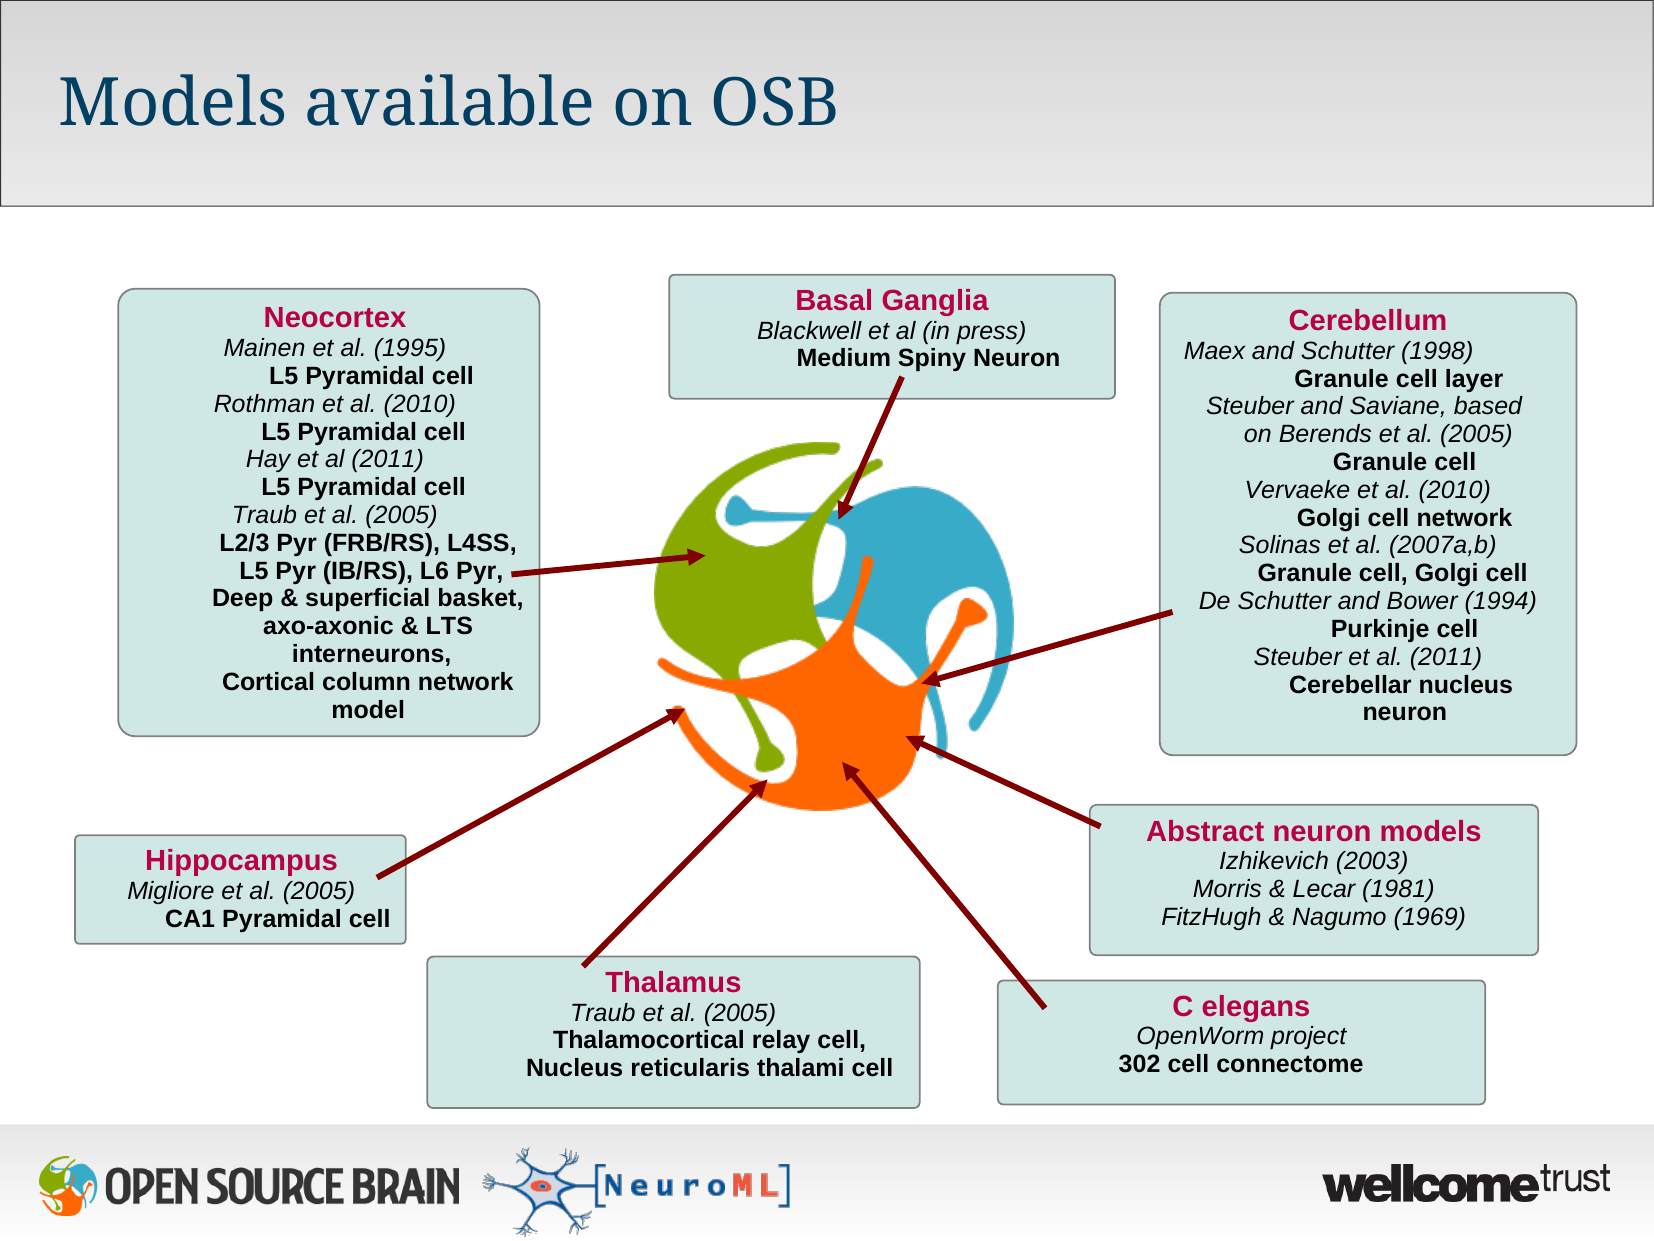

Models available on OSB
Basal Ganglia
Blackwell et al (in press)
	Medium Spiny Neuron
Neocortex
Mainen et al. (1995)
	L5 Pyramidal cell
Rothman et al. (2010)
	L5 Pyramidal cell
Hay et al (2011)
	L5 Pyramidal cell
Traub et al. (2005)
	L2/3 Pyr (FRB/RS), L4SS,
	L5 Pyr (IB/RS), L6 Pyr,
	Deep & superficial basket,
	axo-axonic & LTS
	interneurons,
	Cortical column network
	model
Cerebellum
Maex and Schutter (1998)
	Granule cell layer
Steuber and Saviane, based
 on Berends et al. (2005)
	Granule cell
Vervaeke et al. (2010)
	Golgi cell network
Solinas et al. (2007a,b)
	Granule cell, Golgi cell
De Schutter and Bower (1994)
	Purkinje cell
Steuber et al. (2011)
	Cerebellar nucleus
	neuron
Abstract neuron models
Izhikevich (2003)
Morris & Lecar (1981)
FitzHugh & Nagumo (1969)
Hippocampus
Migliore et al. (2005)
	CA1 Pyramidal cell
Thalamus
Traub et al. (2005)
	Thalamocortical relay cell,
	Nucleus reticularis thalami cell
C elegans
OpenWorm project
302 cell connectome